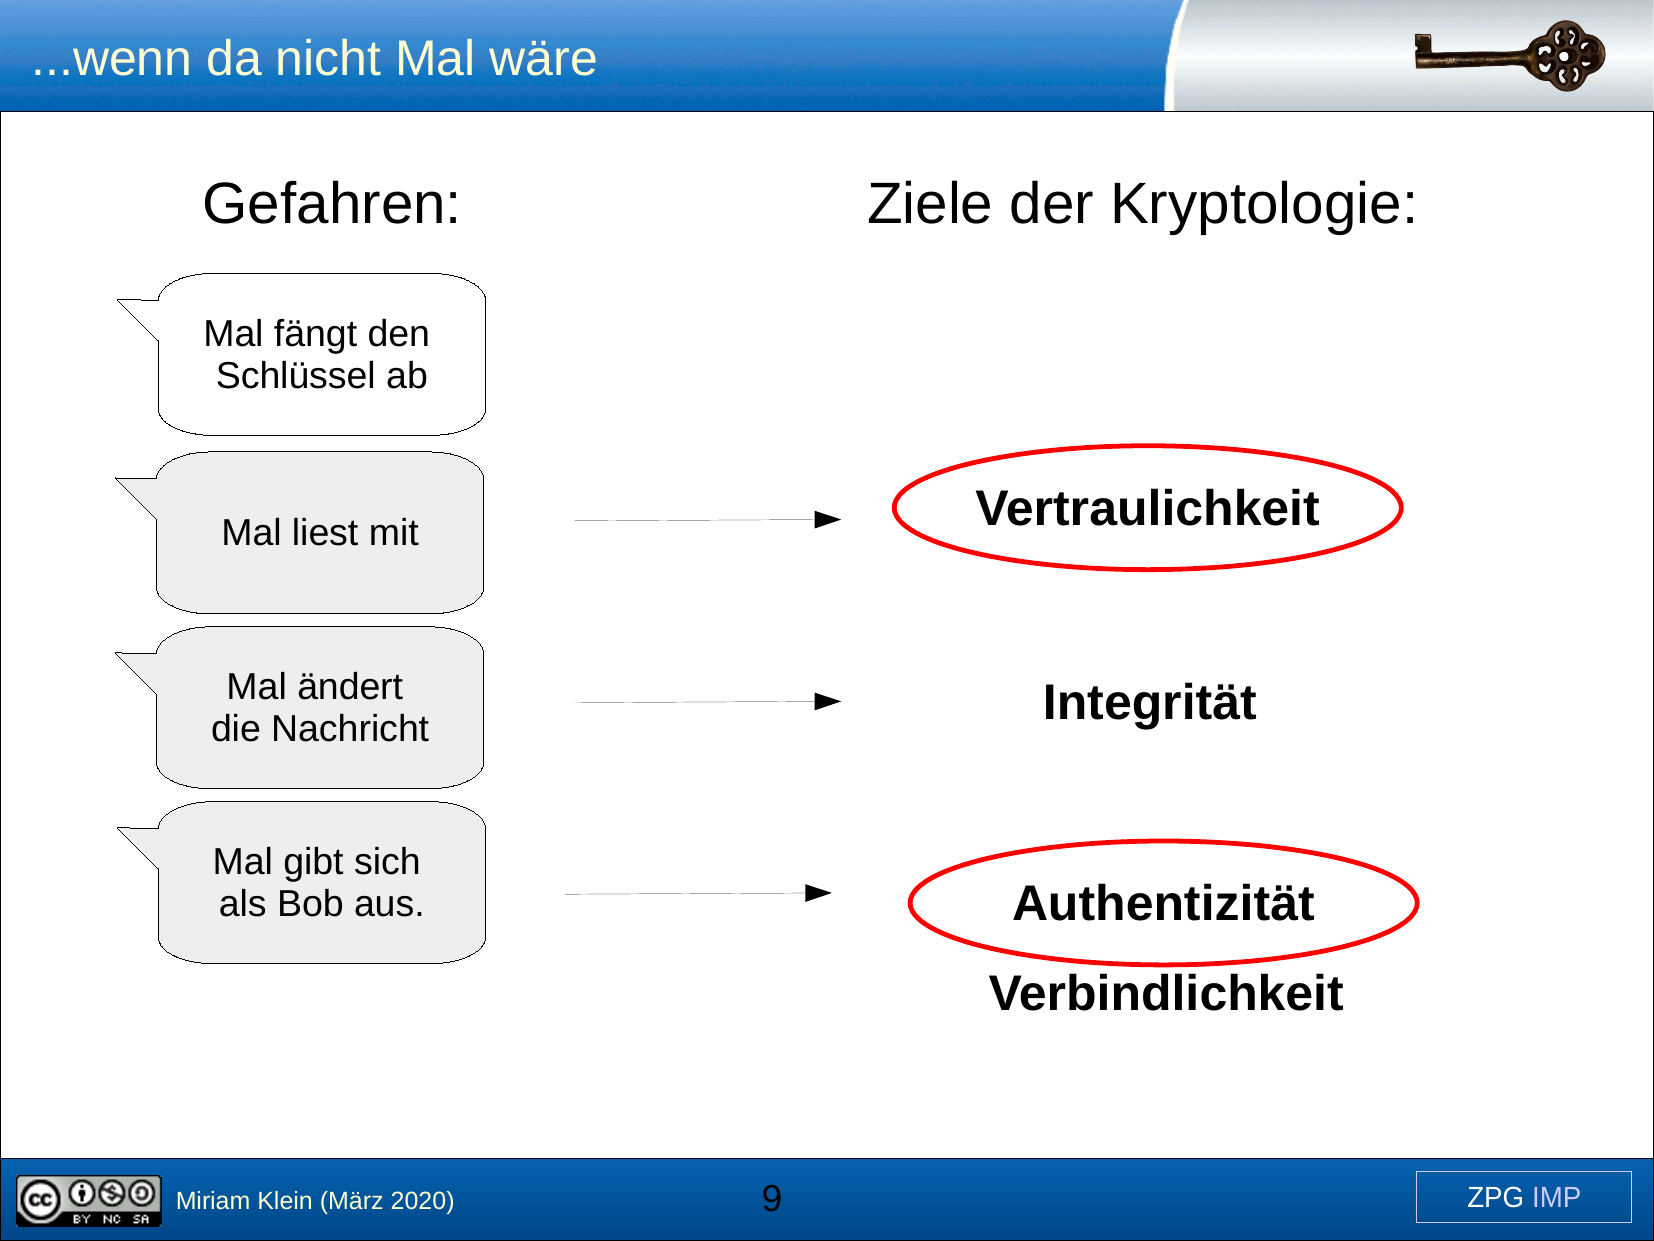

# ...wenn da nicht Mal wäre
Gefahren:						Ziele der Kryptologie:
Mal fängt den
Schlüssel ab
Vertraulichkeit
Mal liest mit
Mal ändert
die Nachricht
Integrität
Mal gibt sich
als Bob aus.
Authentizität
Verbindlichkeit
9